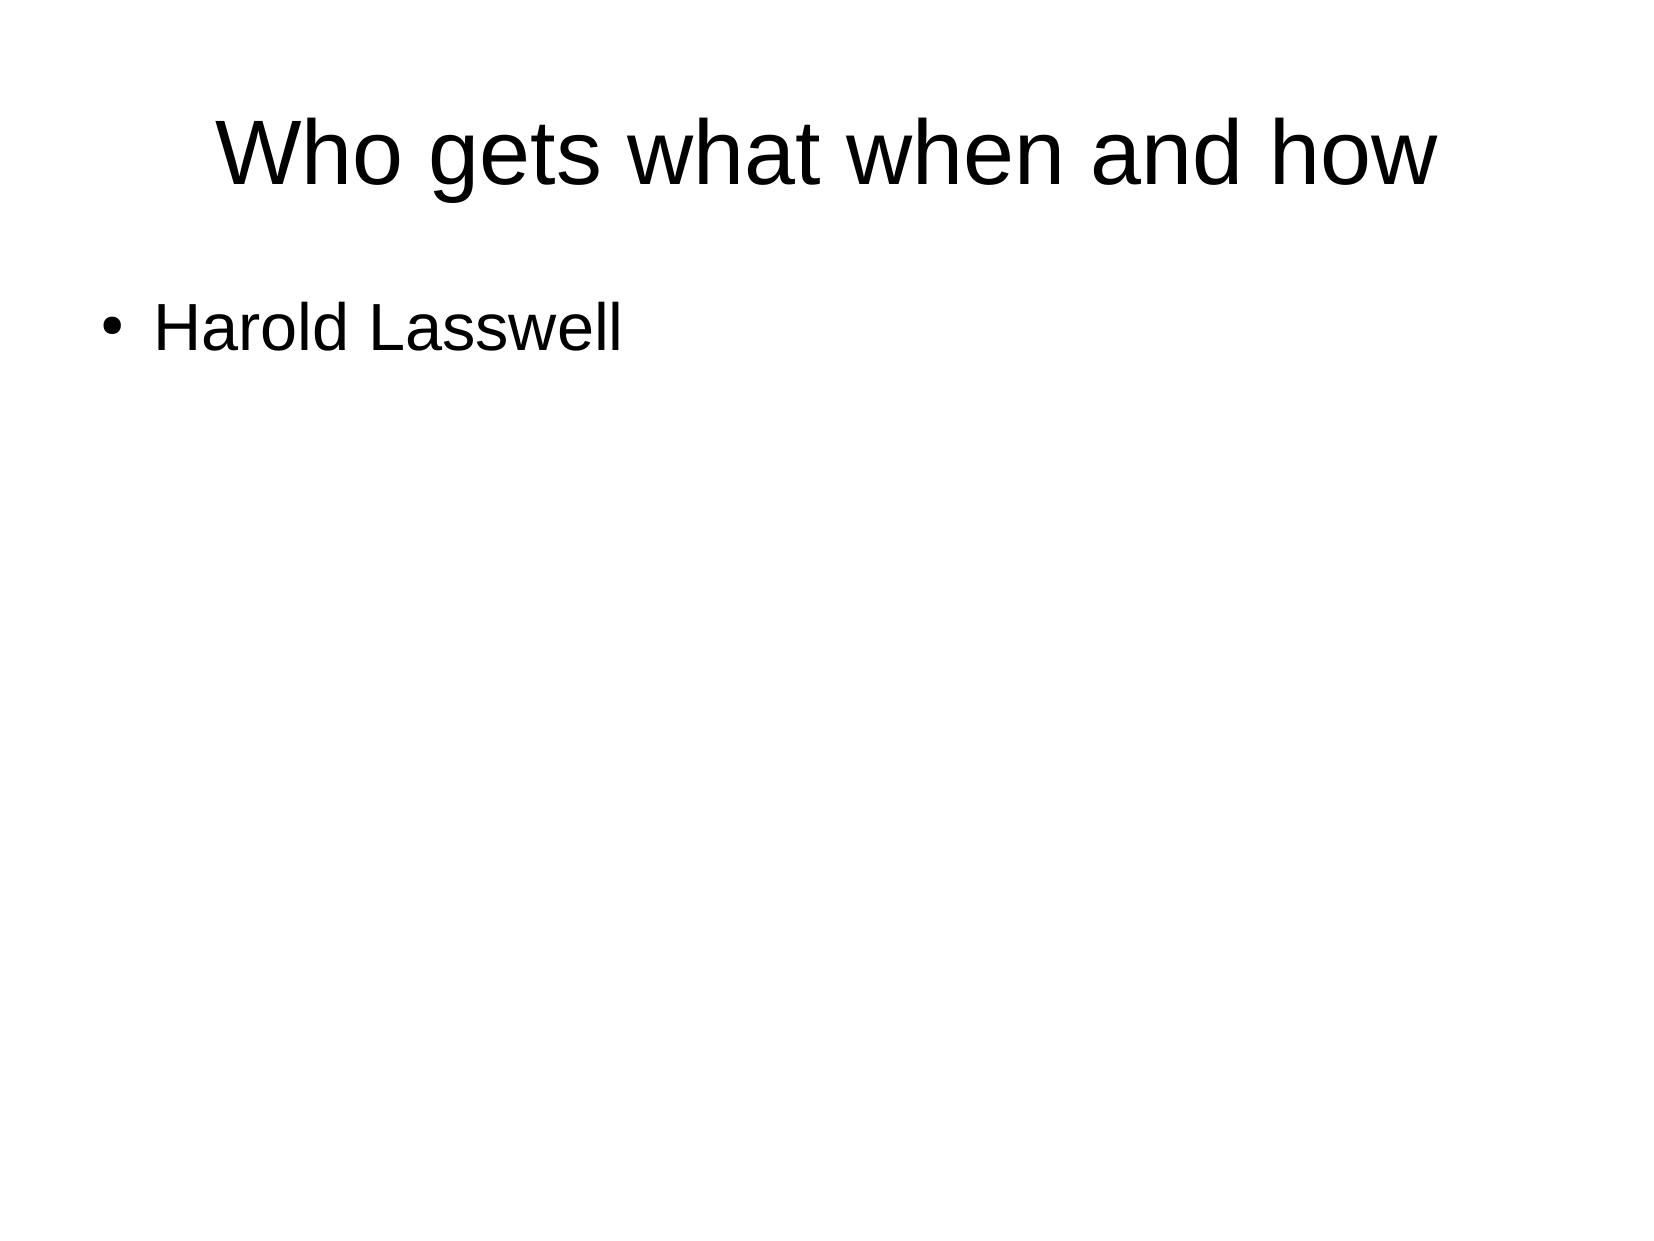

# Who gets what when and how
Harold Lasswell